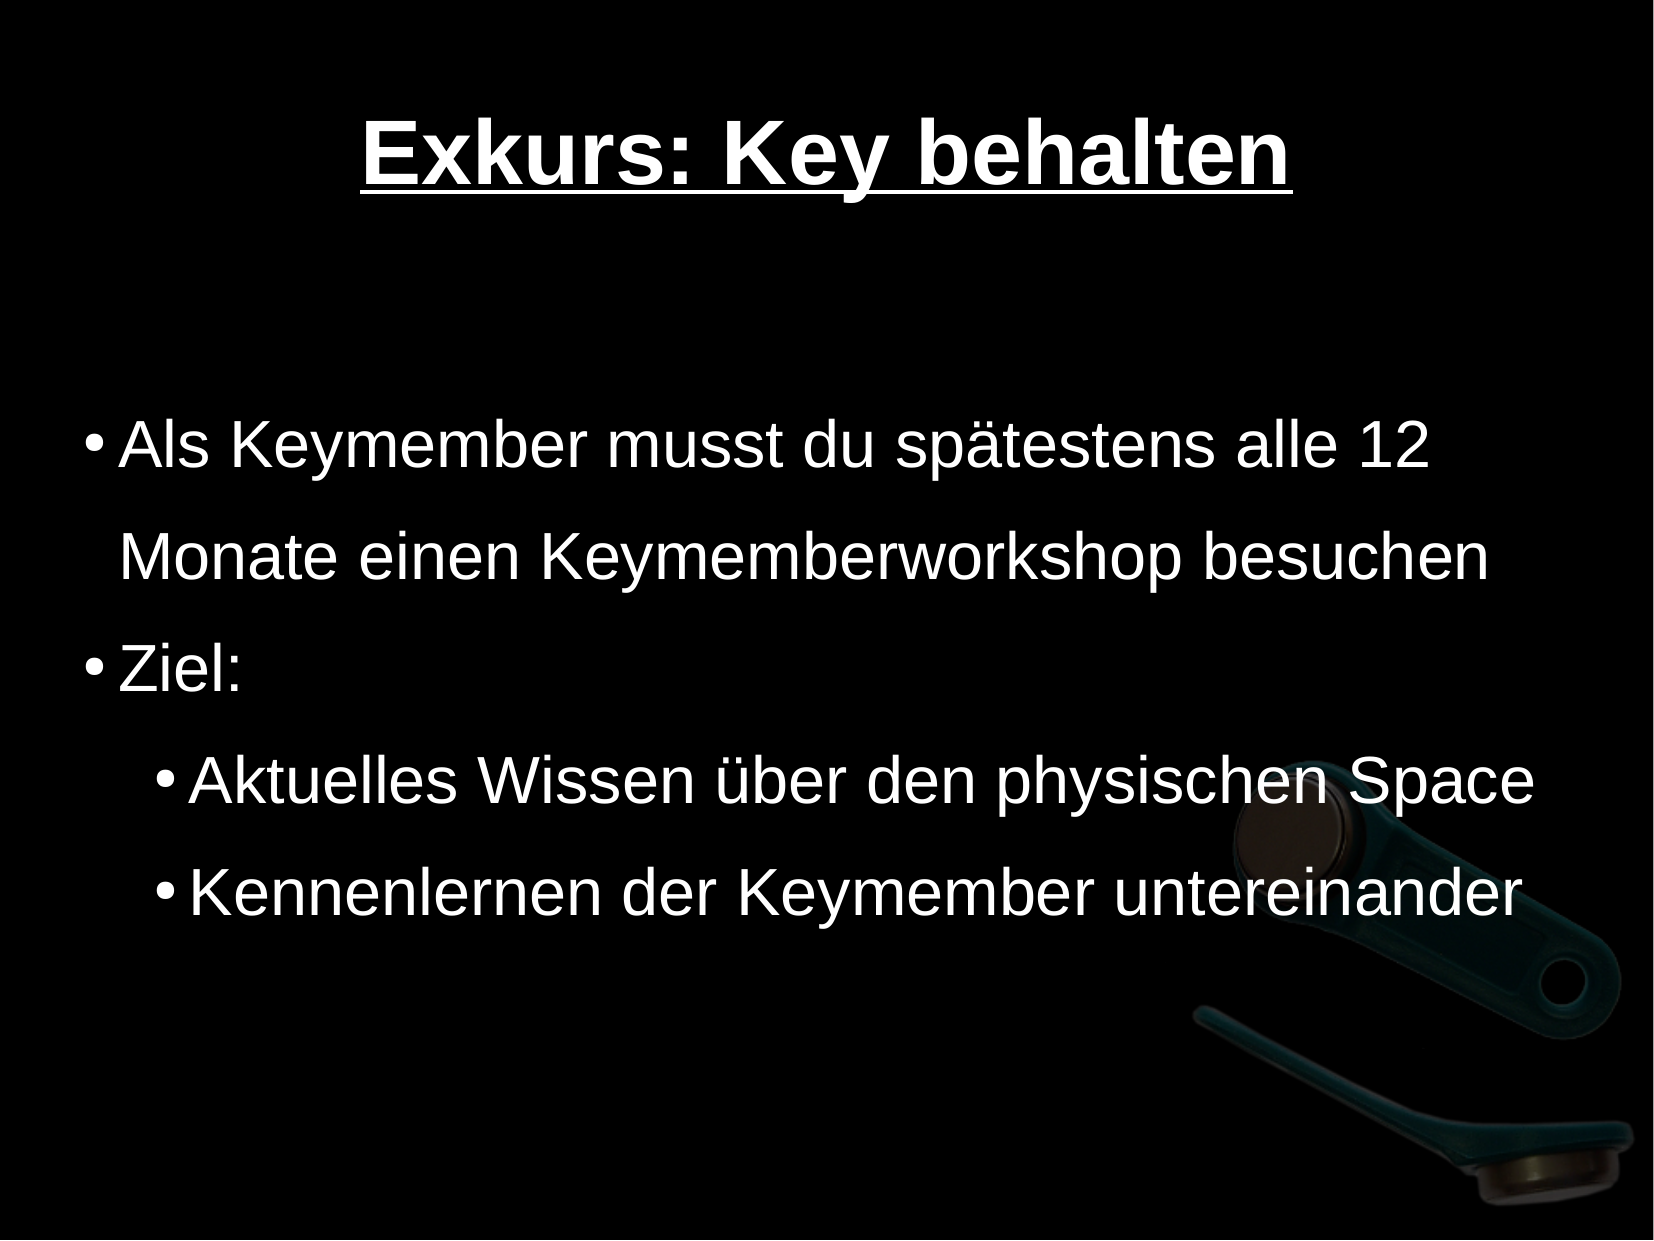

# Exkurs: Key behalten
Als Keymember musst du spätestens alle 12 Monate einen Keymemberworkshop besuchen
Ziel:
Aktuelles Wissen über den physischen Space
Kennenlernen der Keymember untereinander